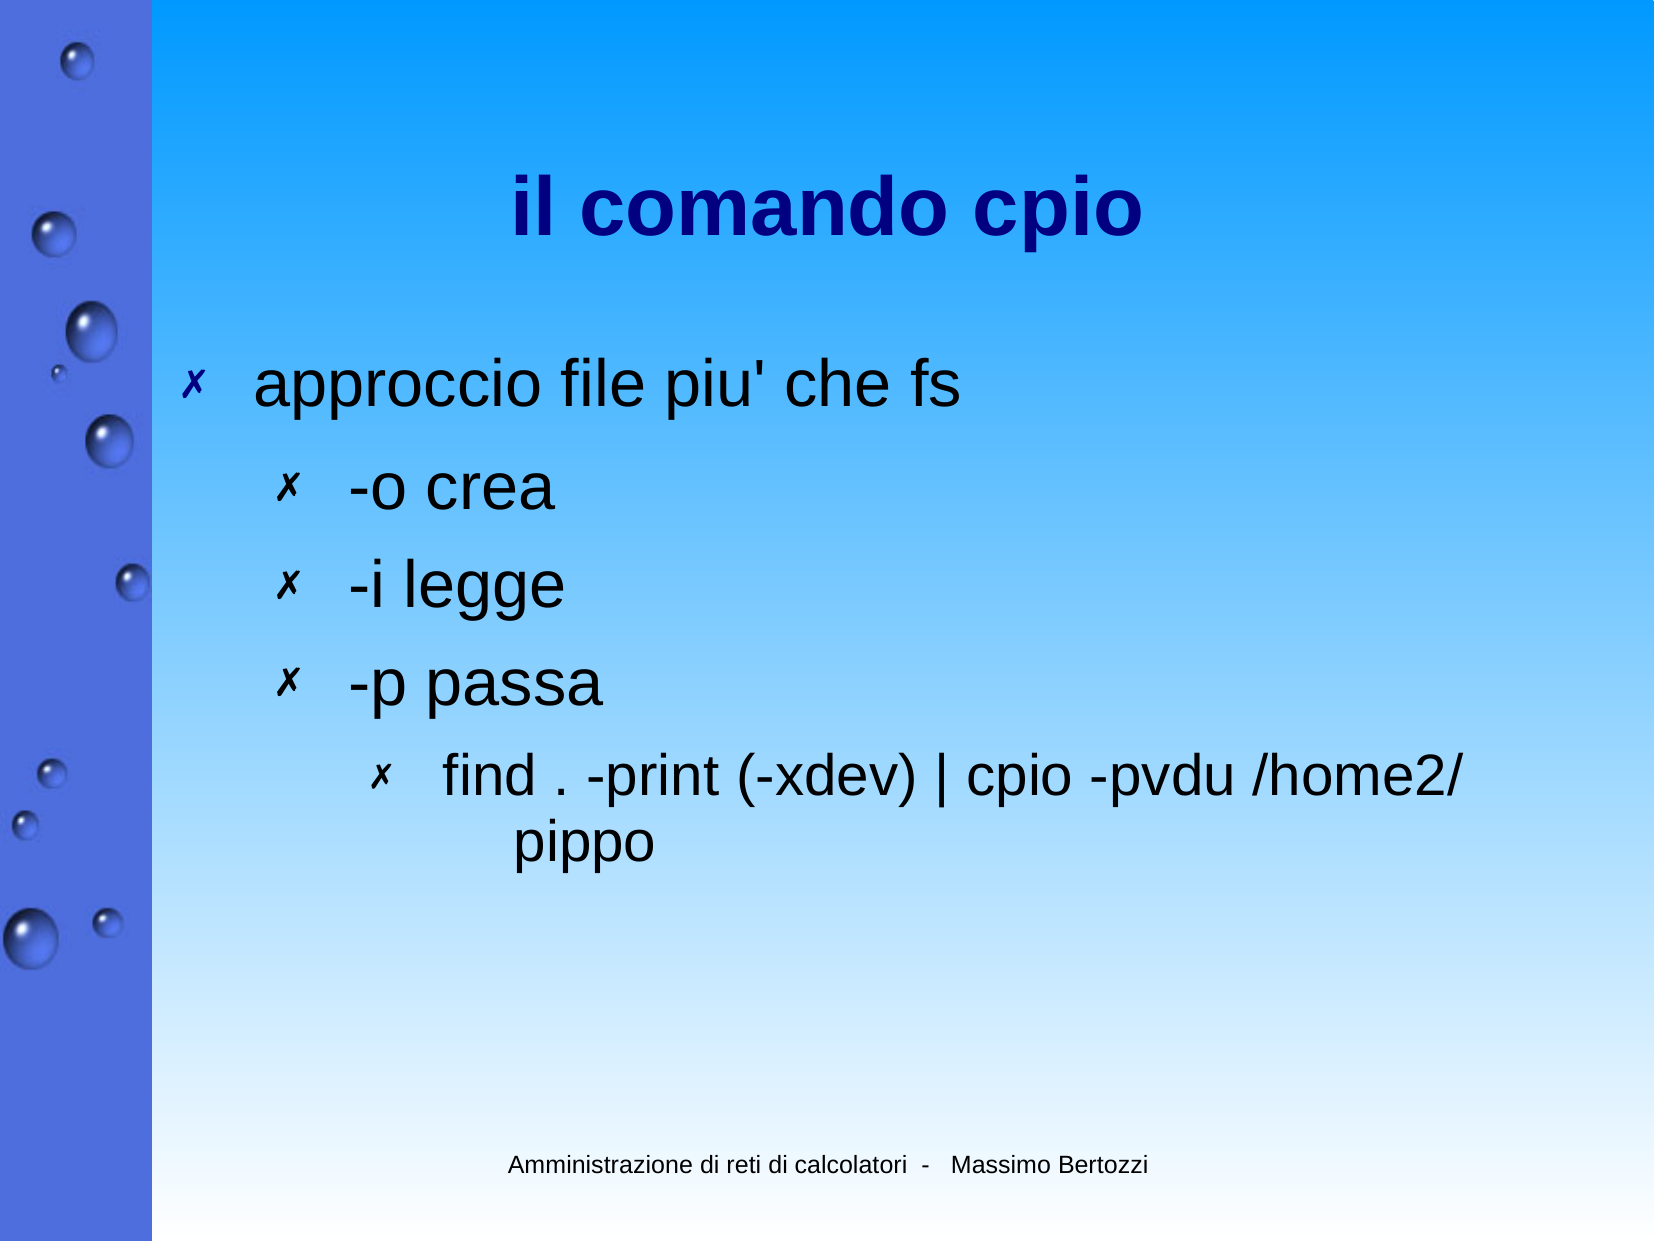

# il comando cpio
approccio file piu' che fs
-o crea
-i legge
-p passa
find . -print (-xdev) | cpio -pvdu /home2/pippo